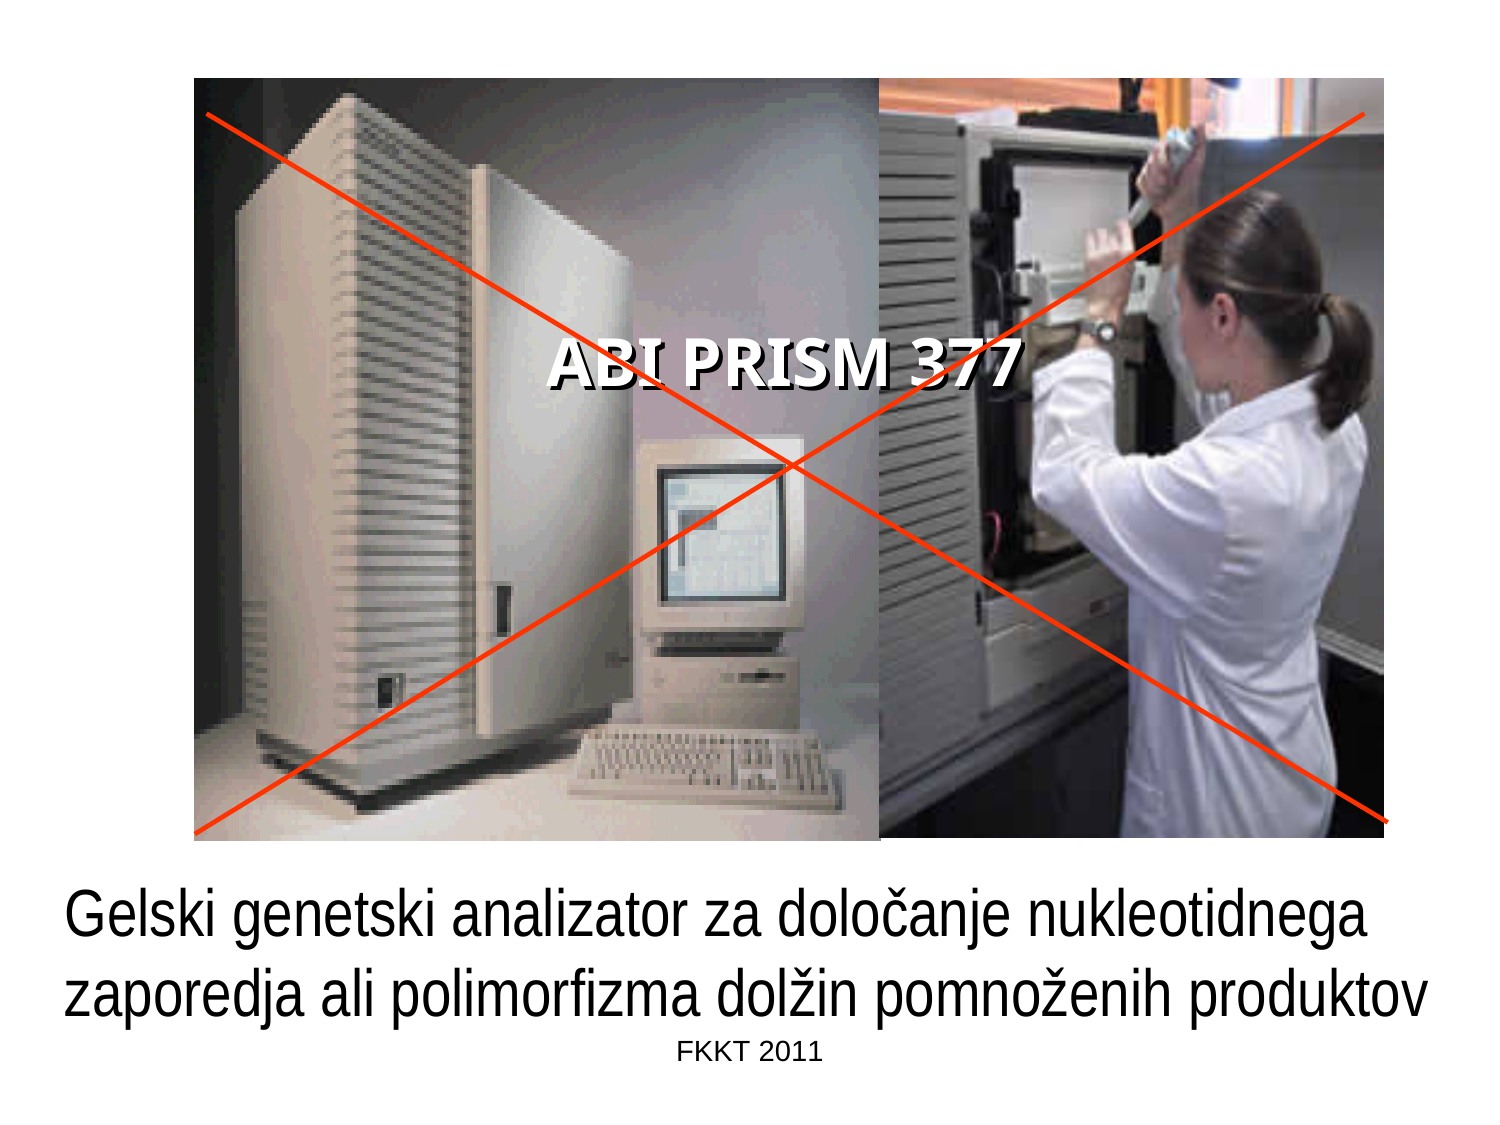

ABI PRISM 377
Gelski genetski analizator za določanje nukleotidnega zaporedja ali polimorfizma dolžin pomnoženih produktov
FKKT 2011